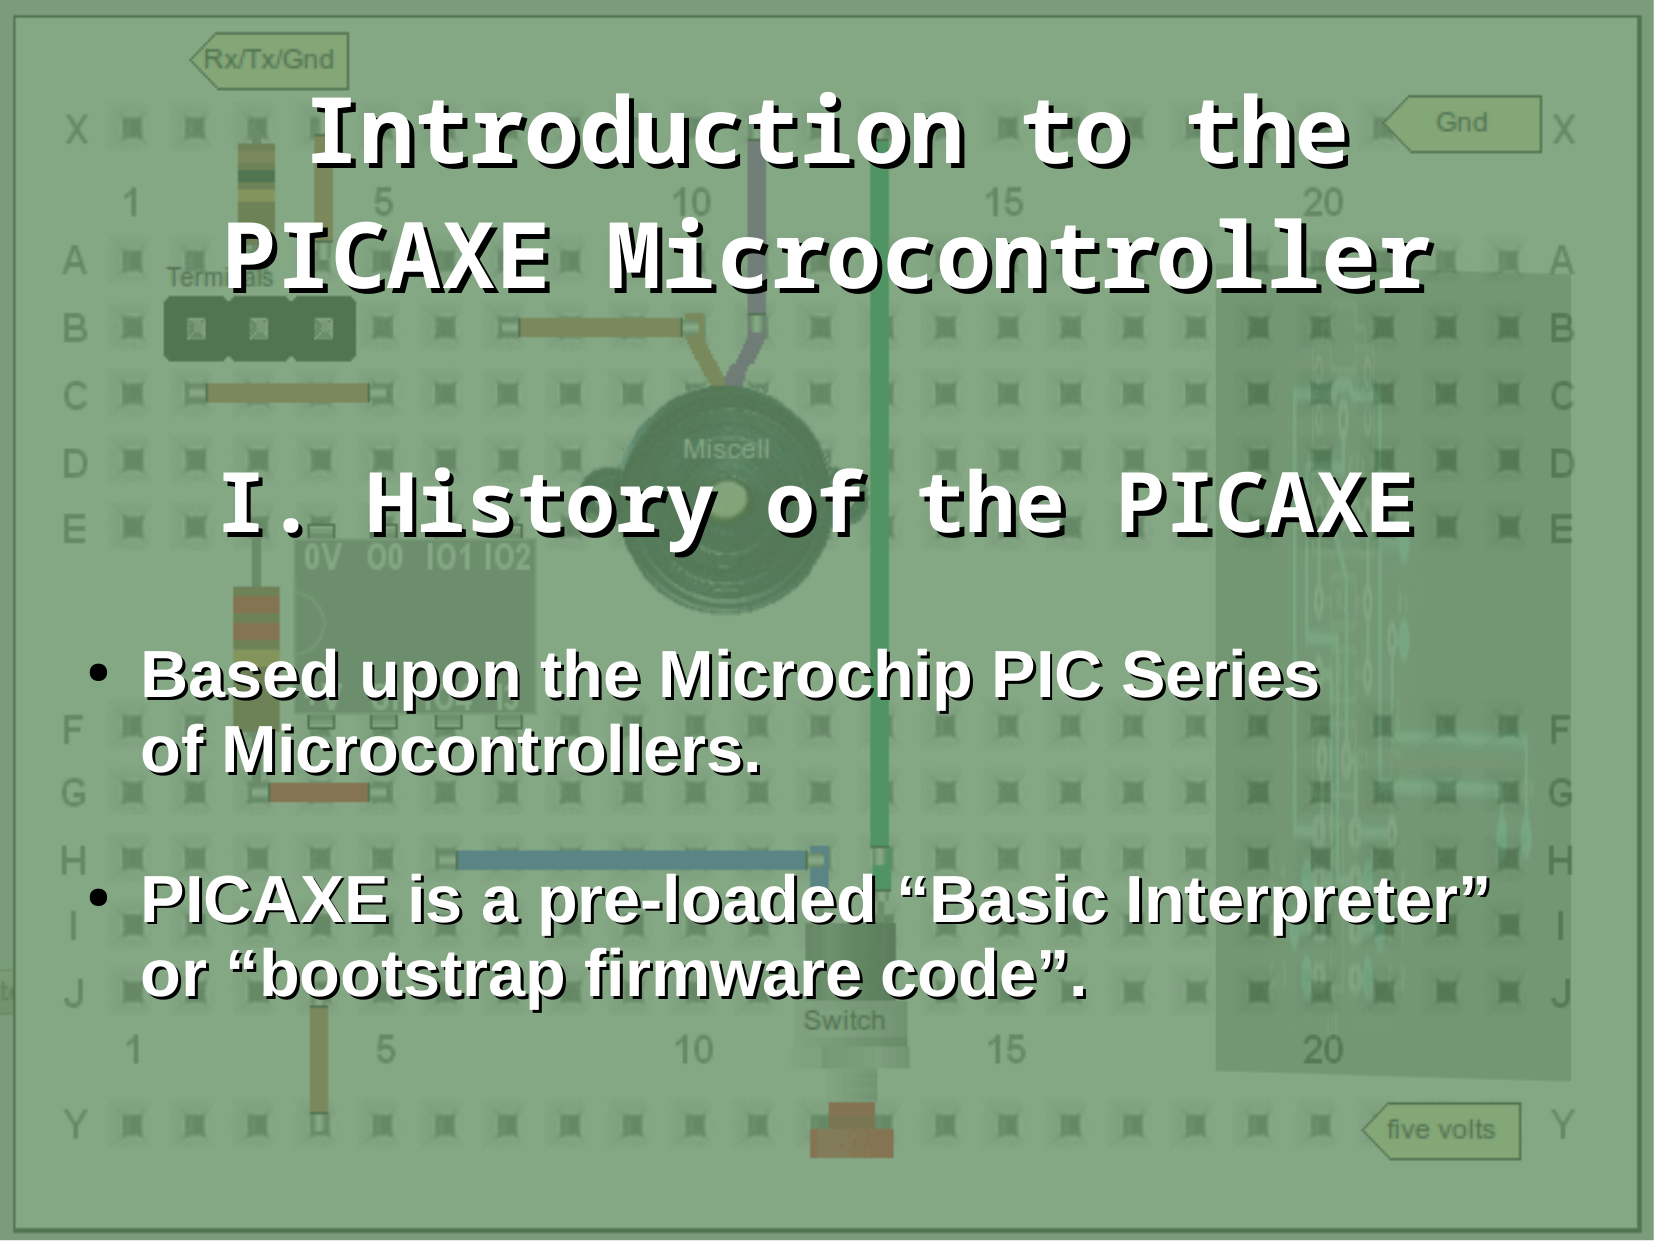

# Introduction to the PICAXE Microcontroller
I. History of the PICAXE
 Based upon the Microchip PIC Series
 of Microcontrollers.
 PICAXE is a pre-loaded “Basic Interpreter”
 or “bootstrap firmware code”.